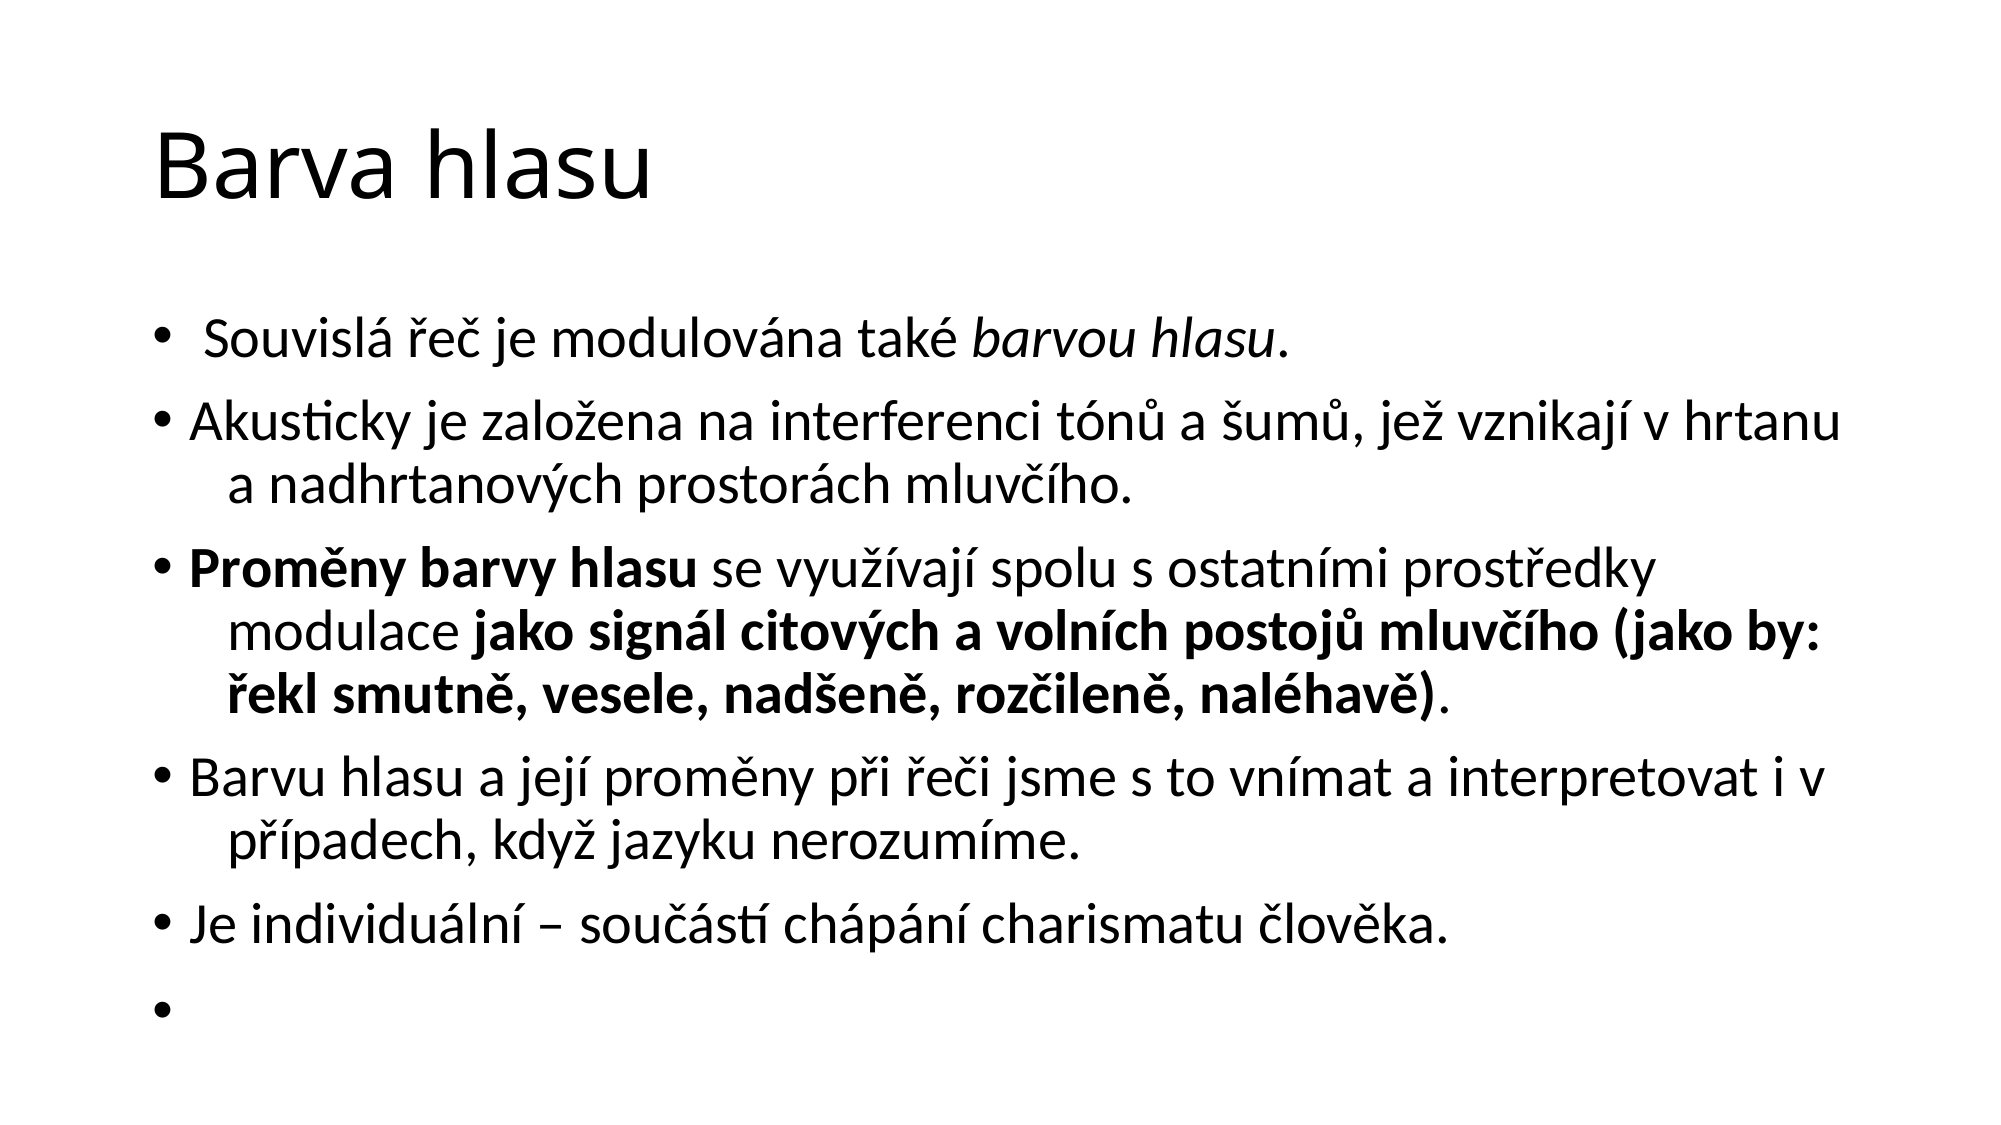

# Barva hlasu
 Souvislá řeč je modulována také barvou hlasu.
Akusticky je založena na interferenci tónů a šumů, jež vznikají v hrtanu a nadhrtanových prostorách mluvčího.
Proměny barvy hlasu se využívají spolu s ostatními prostředky modulace jako signál citových a volních postojů mluvčího (jako by: řekl smutně, vesele, nadšeně, rozčileně, naléhavě).
Barvu hlasu a její proměny při řeči jsme s to vnímat a interpretovat i v případech, když jazyku nerozumíme.
Je individuální – součástí chápání charismatu člověka.